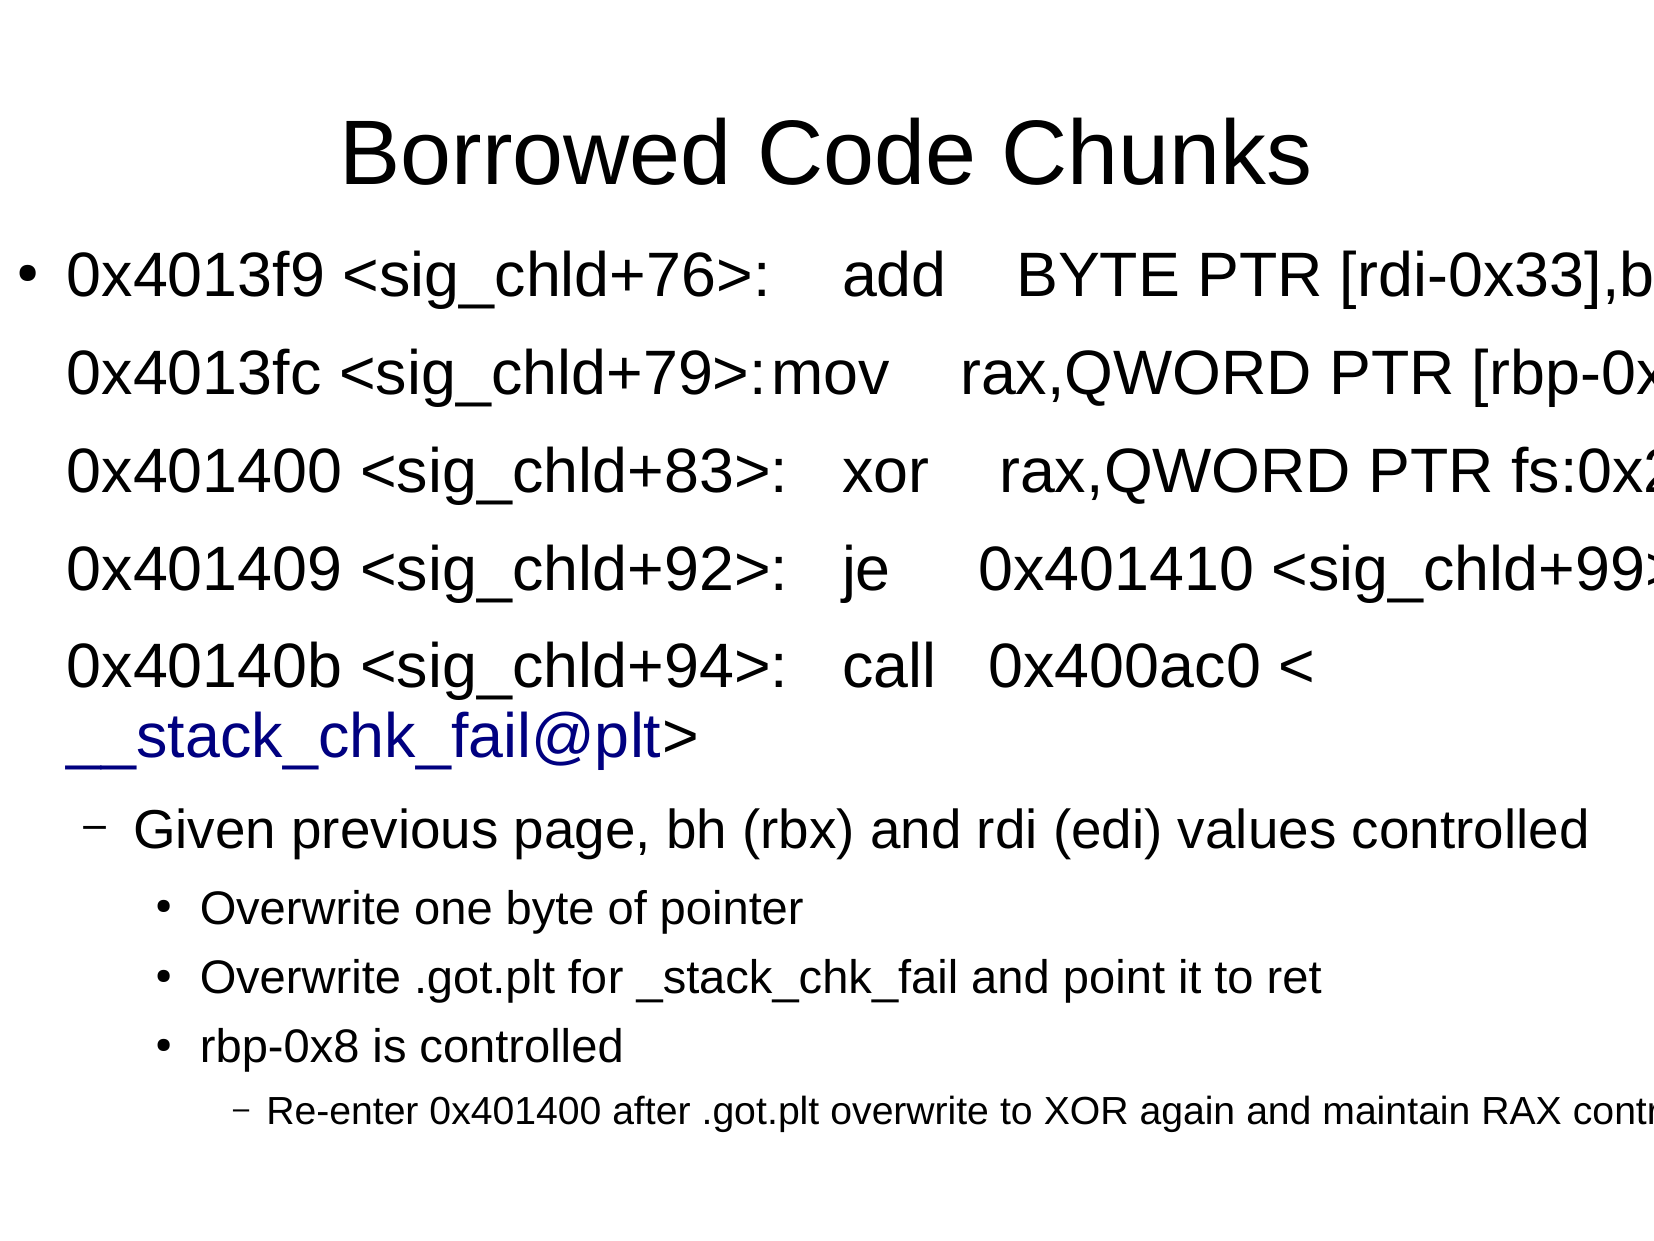

# Borrowed Code Chunks
0x4013f9 <sig_chld+76>:	add BYTE PTR [rdi-0x33],bh
0x4013fc <sig_chld+79>:	mov rax,QWORD PTR [rbp-0x8]
0x401400 <sig_chld+83>:	xor rax,QWORD PTR fs:0x28
0x401409 <sig_chld+92>:	je 0x401410 <sig_chld+99>
0x40140b <sig_chld+94>:	call 0x400ac0 <__stack_chk_fail@plt>
Given previous page, bh (rbx) and rdi (edi) values controlled
Overwrite one byte of pointer
Overwrite .got.plt for _stack_chk_fail and point it to ret
rbp-0x8 is controlled
Re-enter 0x401400 after .got.plt overwrite to XOR again and maintain RAX control